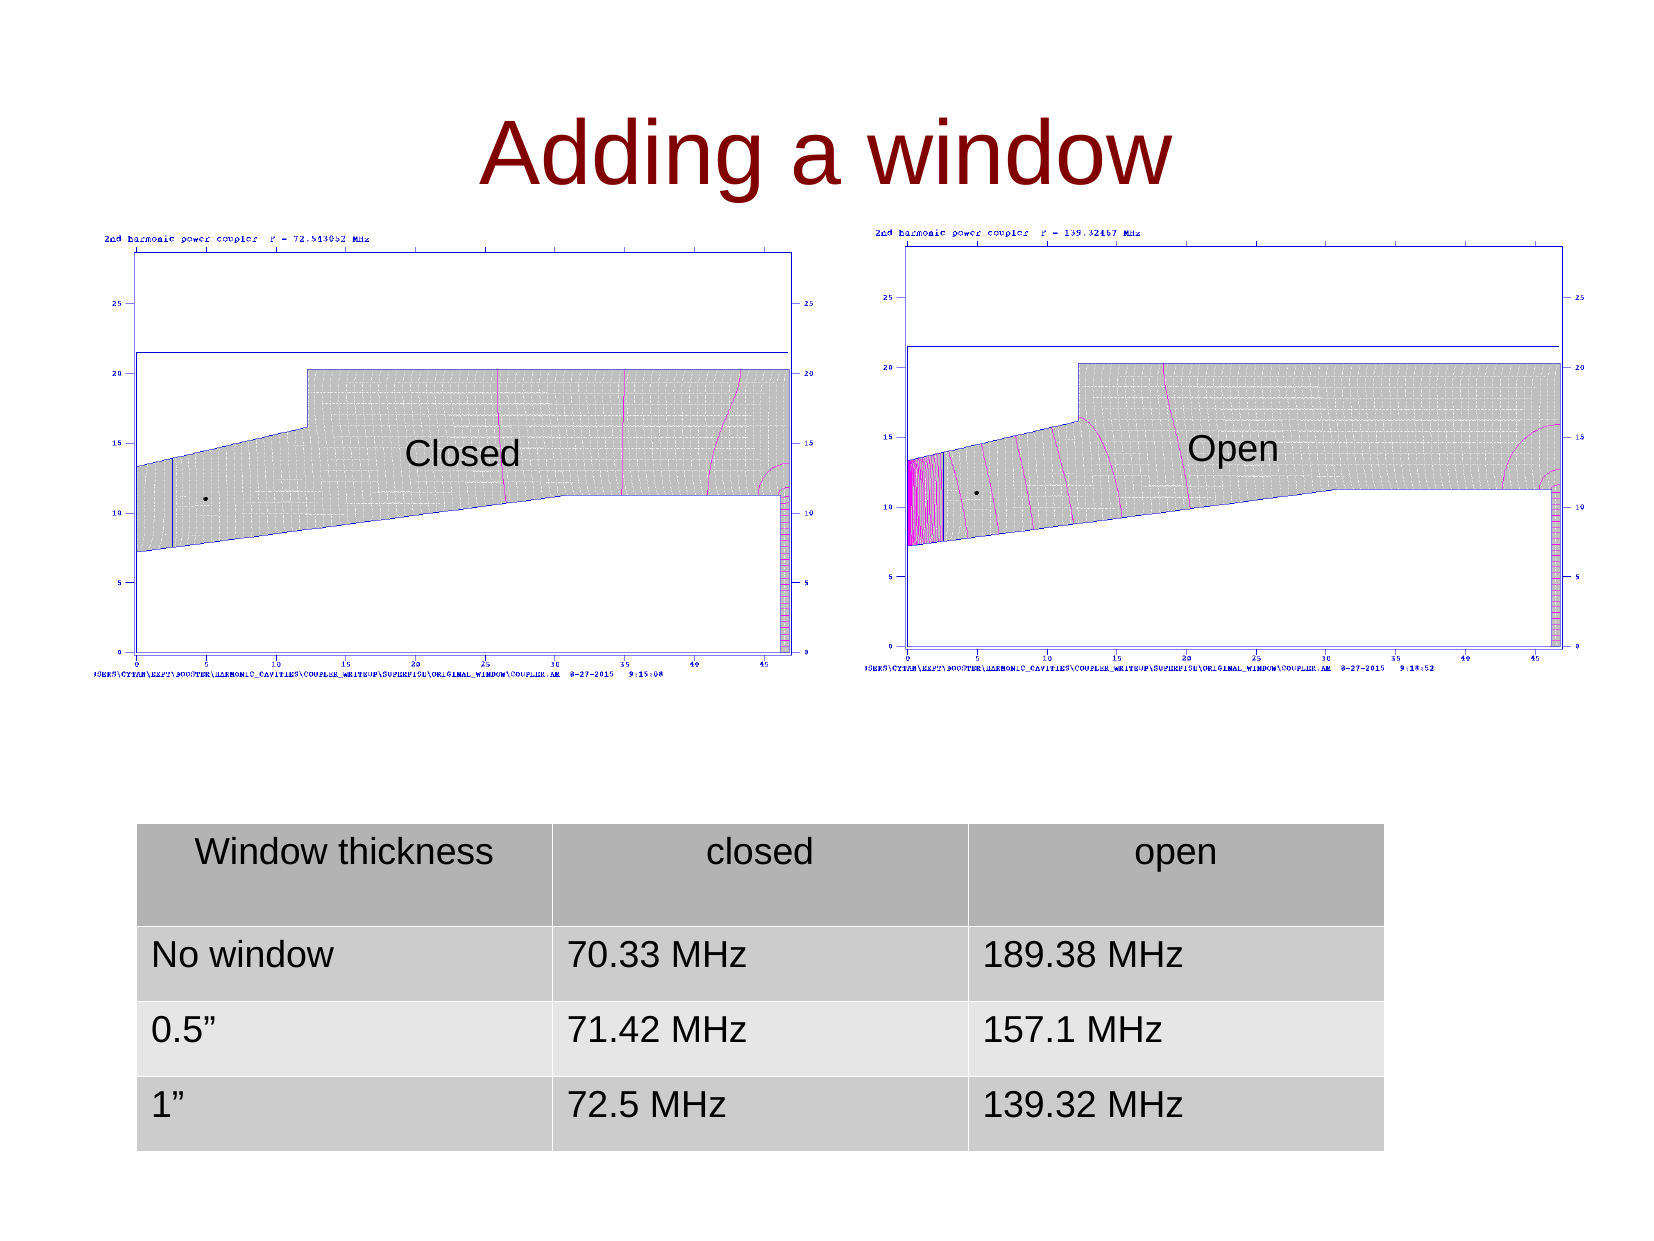

# Adding a window
Open
Closed
| Window thickness | closed | open |
| --- | --- | --- |
| No window | 70.33 MHz | 189.38 MHz |
| 0.5” | 71.42 MHz | 157.1 MHz |
| 1” | 72.5 MHz | 139.32 MHz |